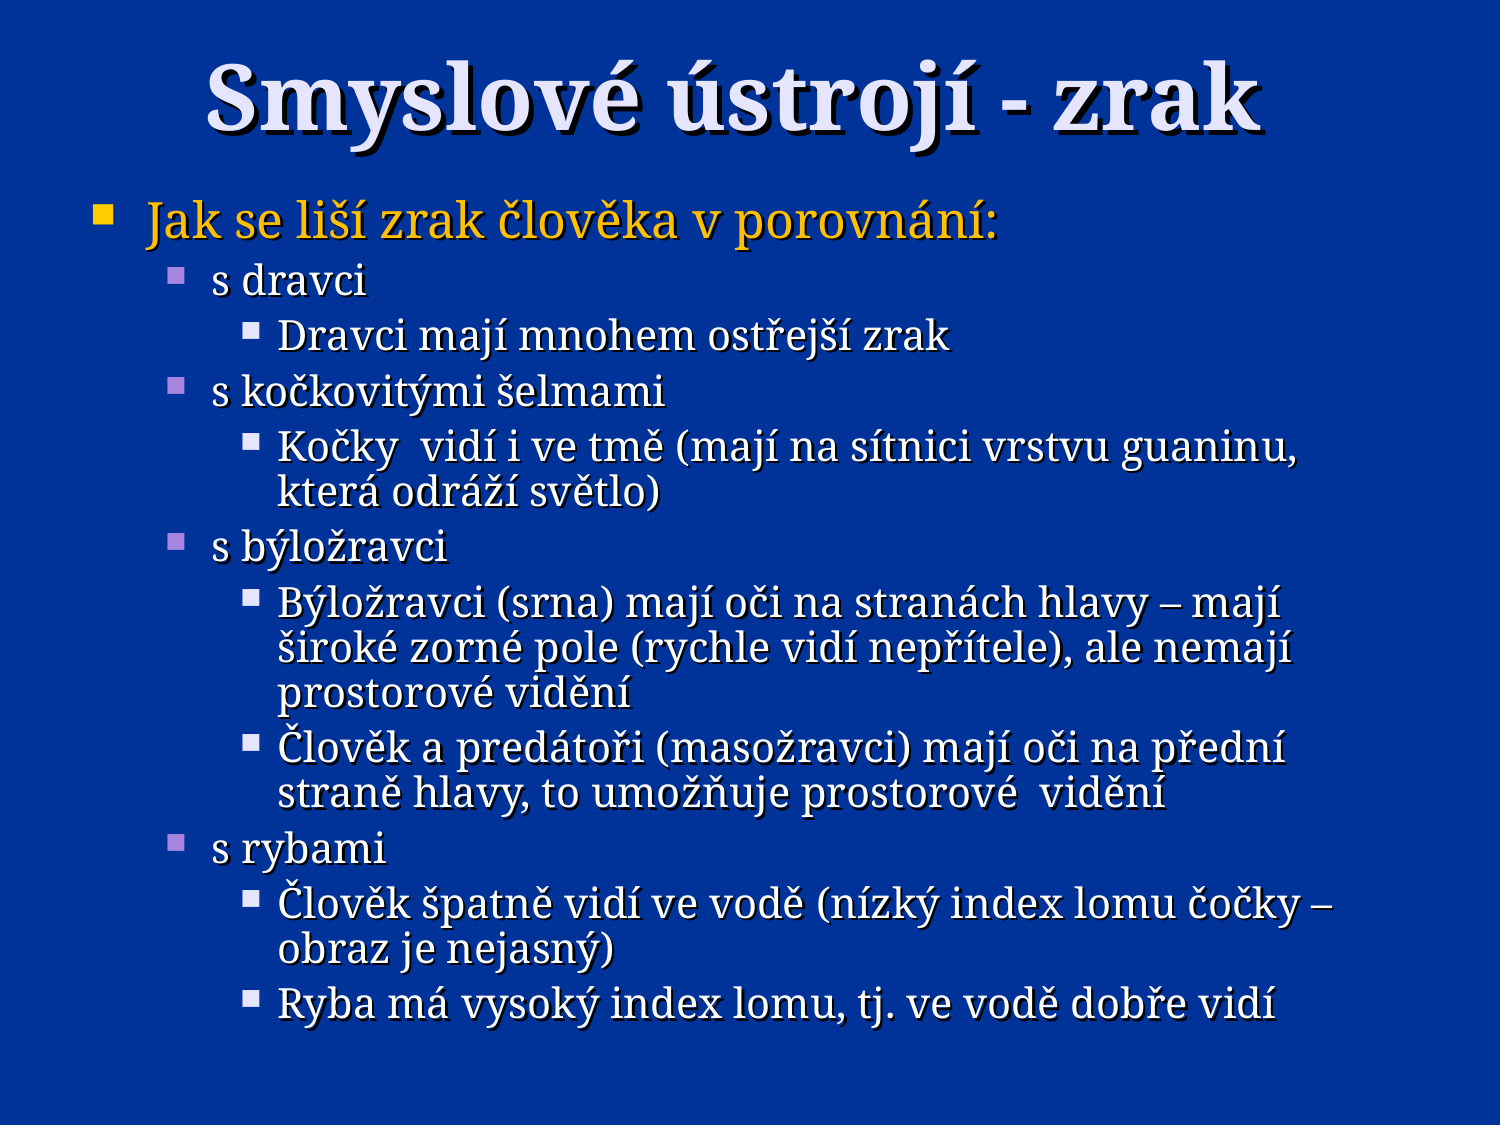

# Smyslové ústrojí - zrak
Jak se liší zrak člověka v porovnání:
s dravci
Dravci mají mnohem ostřejší zrak
s kočkovitými šelmami
Kočky vidí i ve tmě (mají na sítnici vrstvu guaninu, která odráží světlo)
s býložravci
Býložravci (srna) mají oči na stranách hlavy – mají široké zorné pole (rychle vidí nepřítele), ale nemají prostorové vidění
Člověk a predátoři (masožravci) mají oči na přední straně hlavy, to umožňuje prostorové vidění
s rybami
Člověk špatně vidí ve vodě (nízký index lomu čočky – obraz je nejasný)
Ryba má vysoký index lomu, tj. ve vodě dobře vidí